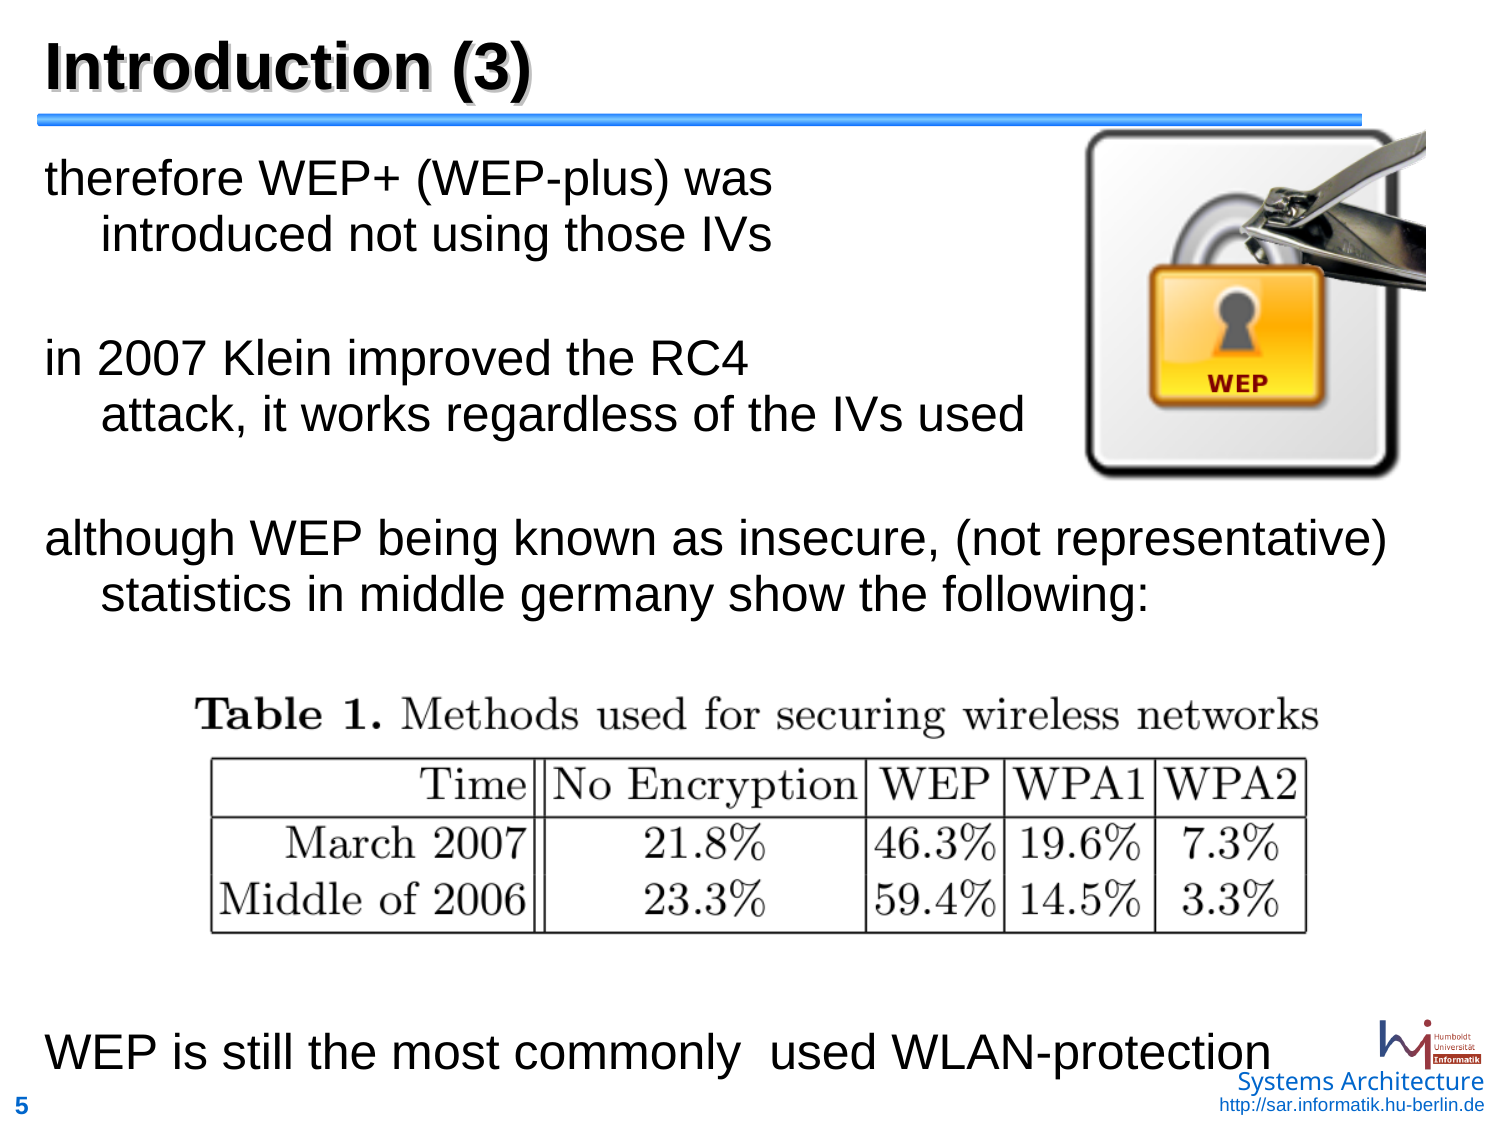

Introduction (3)
# therefore WEP+ (WEP-plus) was introduced not using those IVs
in 2007 Klein improved the RC4
attack, it works regardless of the IVs used
although WEP being known as insecure, (not representative) statistics in middle germany show the following:
WEP is still the most commonly used WLAN-protection